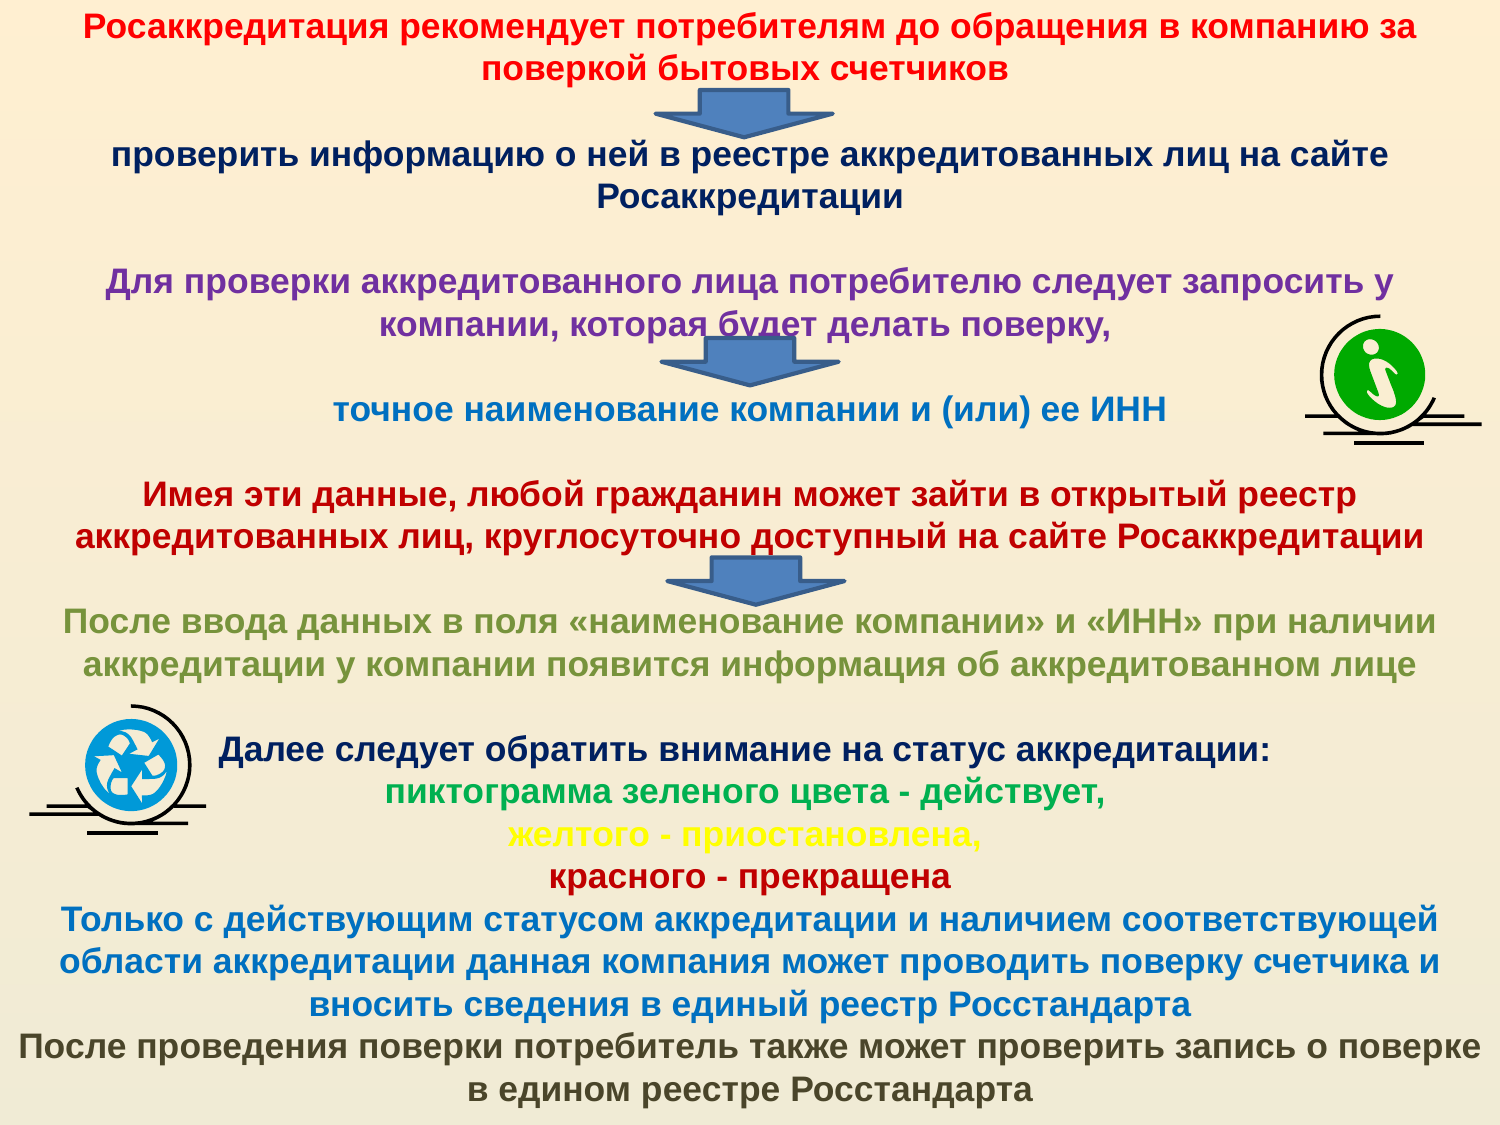

Росаккредитация рекомендует потребителям до обращения в компанию за поверкой бытовых счетчиков
проверить информацию о ней в реестре аккредитованных лиц на сайте Росаккредитации
Для проверки аккредитованного лица потребителю следует запросить у компании, которая будет делать поверку,
точное наименование компании и (или) ее ИНН
Имея эти данные, любой гражданин может зайти в открытый реестр аккредитованных лиц, круглосуточно доступный на сайте Росаккредитации
После ввода данных в поля «наименование компании» и «ИНН» при наличии аккредитации у компании появится информация об аккредитованном лице
Далее следует обратить внимание на статус аккредитации:
пиктограмма зеленого цвета - действует,
желтого - приостановлена,
красного - прекращена
Только с действующим статусом аккредитации и наличием соответствующей области аккредитации данная компания может проводить поверку счетчика и вносить сведения в единый реестр Росстандарта
После проведения поверки потребитель также может проверить запись о поверке в едином реестре Росстандарта